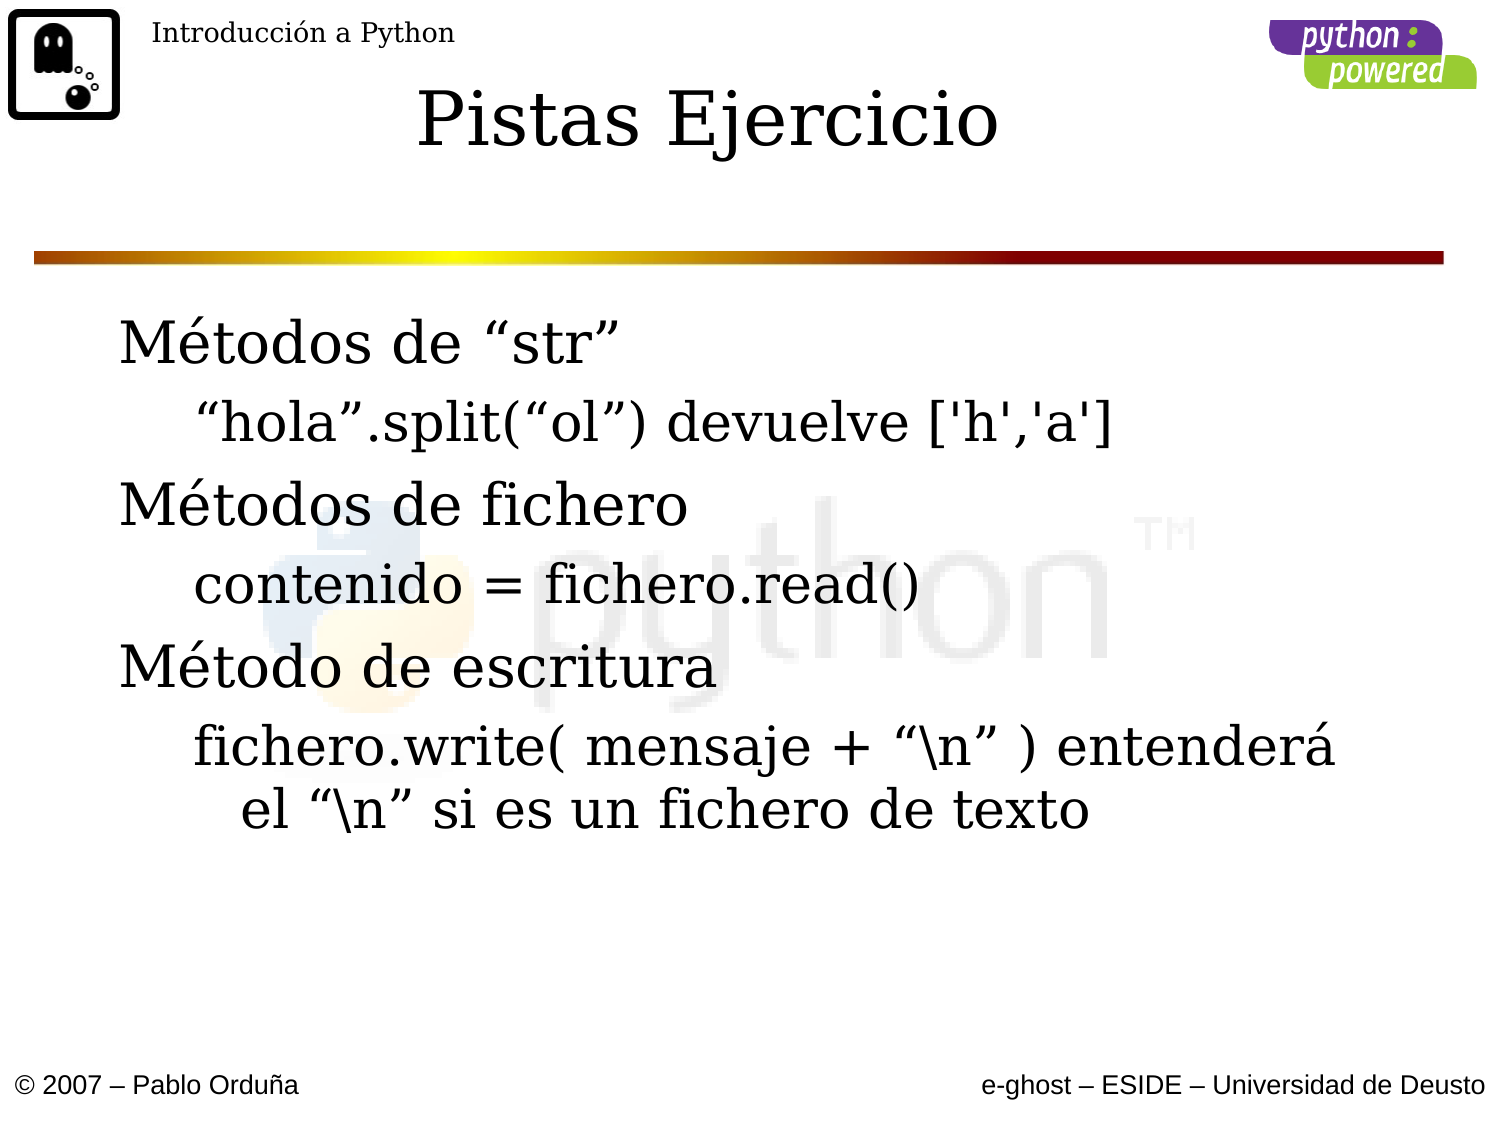

# Pistas Ejercicio
Métodos de “str”
“hola”.split(“ol”) devuelve ['h','a']
Métodos de fichero
contenido = fichero.read()
Método de escritura
fichero.write( mensaje + “\n” ) entenderá el “\n” si es un fichero de texto